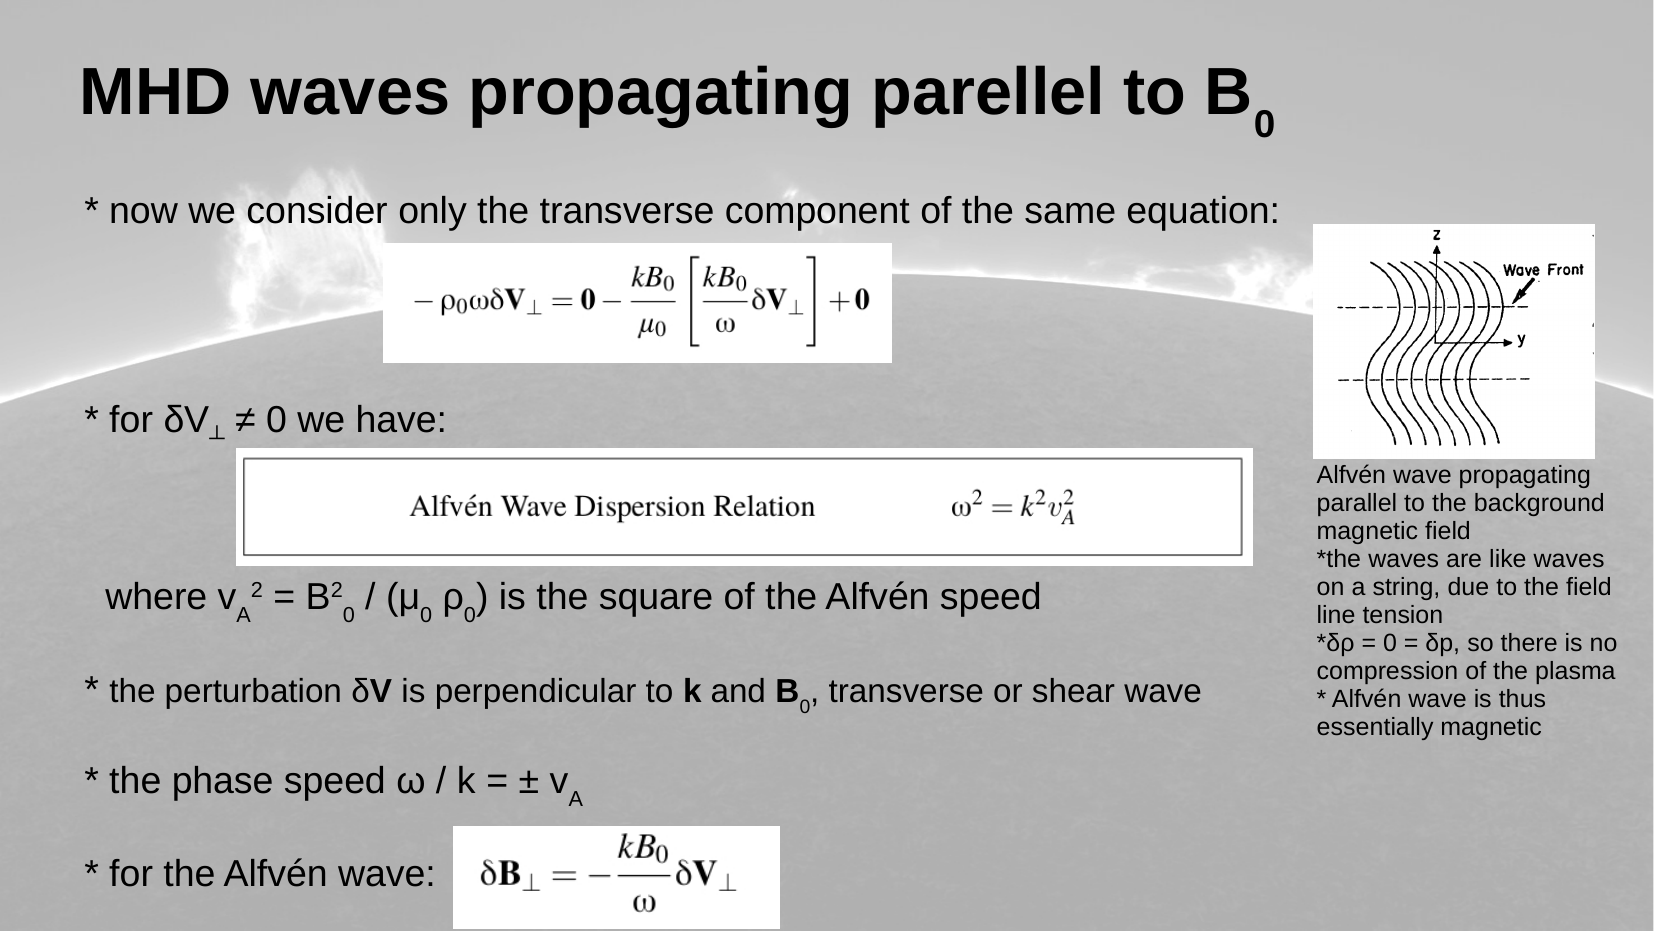

MHD waves propagating parellel to B0
* now we consider only the transverse component of the same equation:
* for δV┴ ≠ 0 we have:
 where vA2 = B20 / (μ0 ρ0) is the square of the Alfvén speed
* the perturbation δV is perpendicular to k and B0, transverse or shear wave
* the phase speed ω / k = ± vA
* for the Alfvén wave:
Alfvén wave propagating parallel to the background magnetic field
*the waves are like waves
on a string, due to the field line tension
*δρ = 0 = δp, so there is no compression of the plasma
* Alfvén wave is thus essentially magnetic